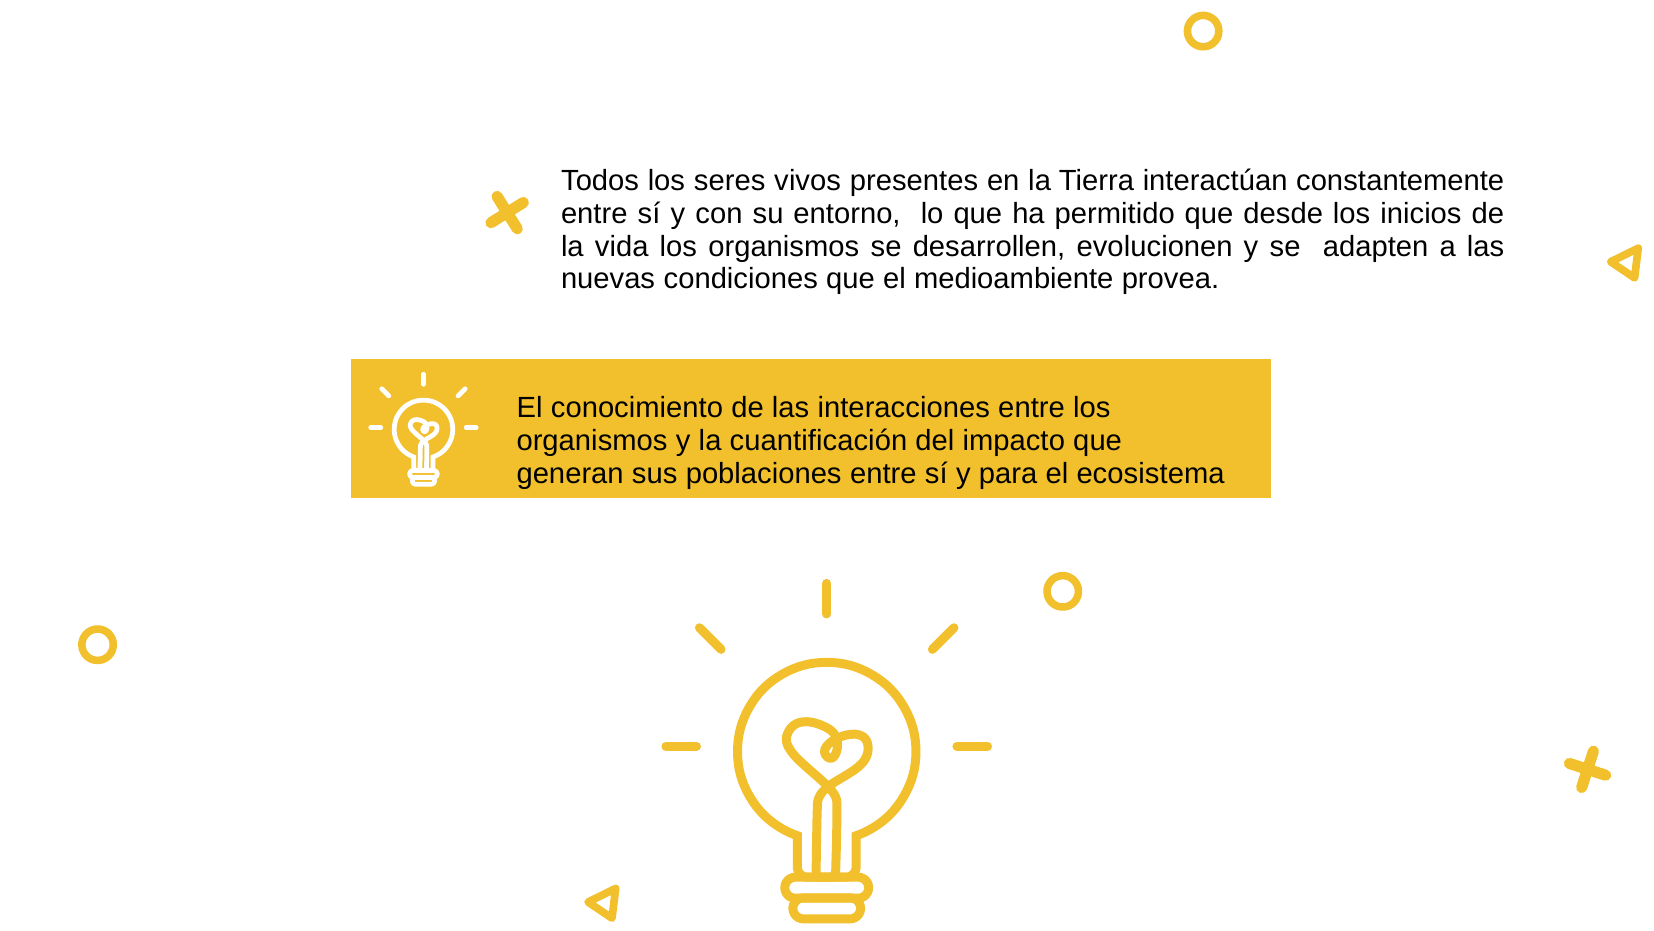

Todos los seres vivos presentes en la Tierra interactúan constantemente entre sí y con su entorno, lo que ha permitido que desde los inicios de la vida los organismos se desarrollen, evolucionen y se adapten a las nuevas condiciones que el medioambiente provea.
El conocimiento de las interacciones entre los organismos y la cuantificación del impacto que
generan sus poblaciones entre sí y para el ecosistema